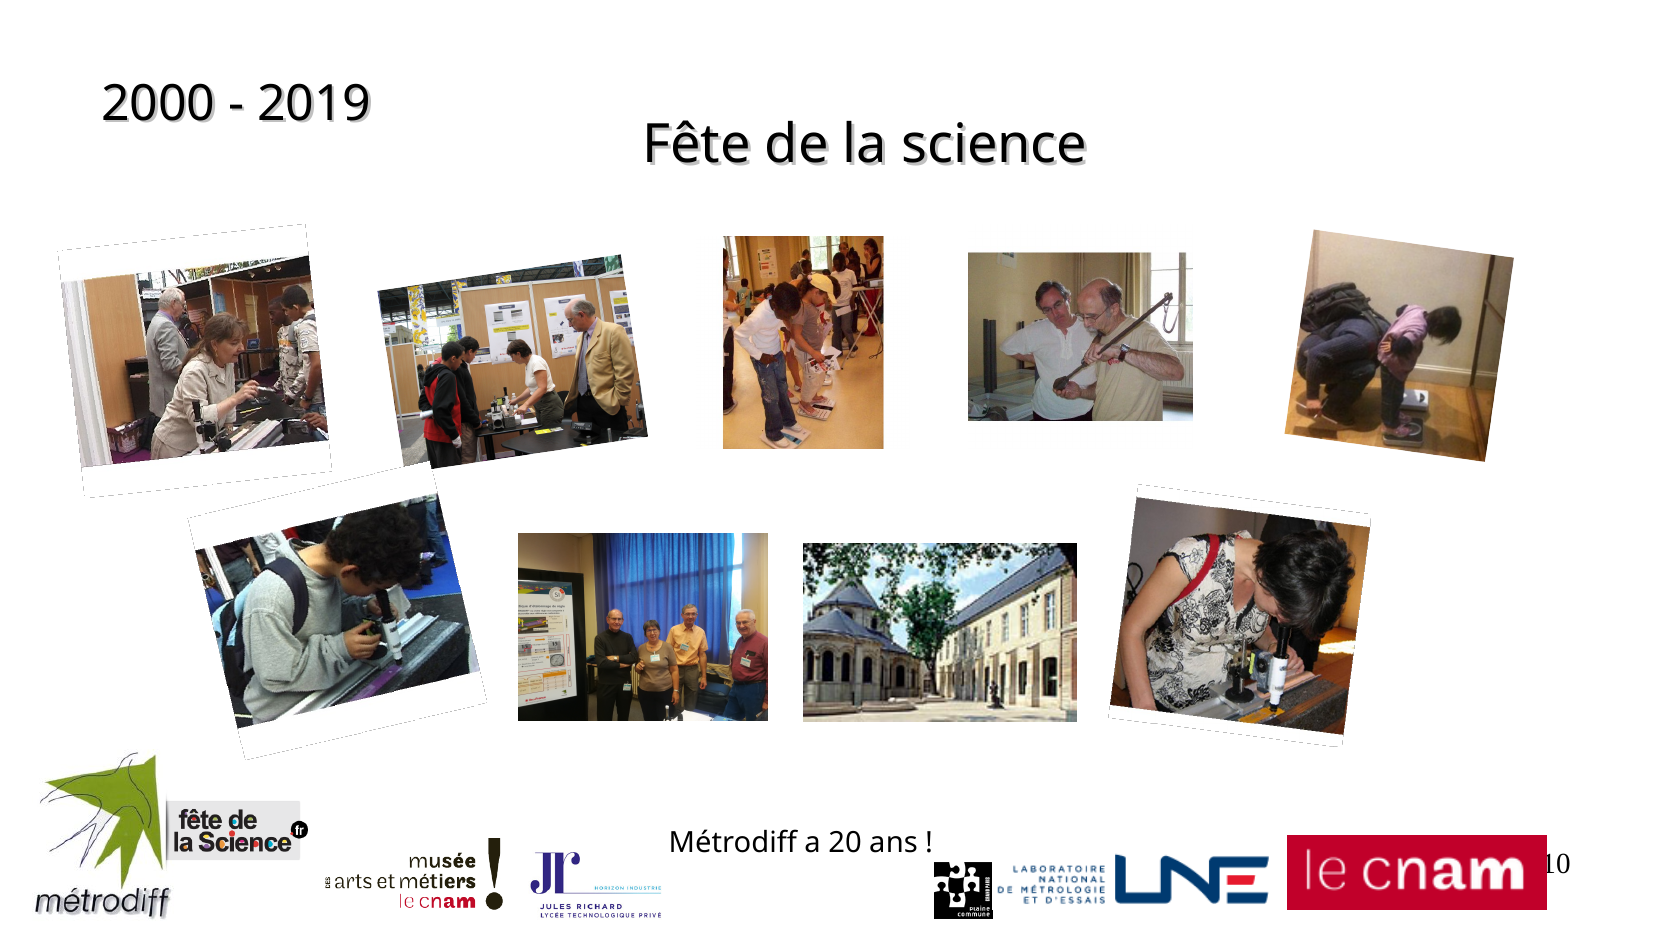

2000 - 2019
Fête de la science
 Métrodiff a 20 ans !
10